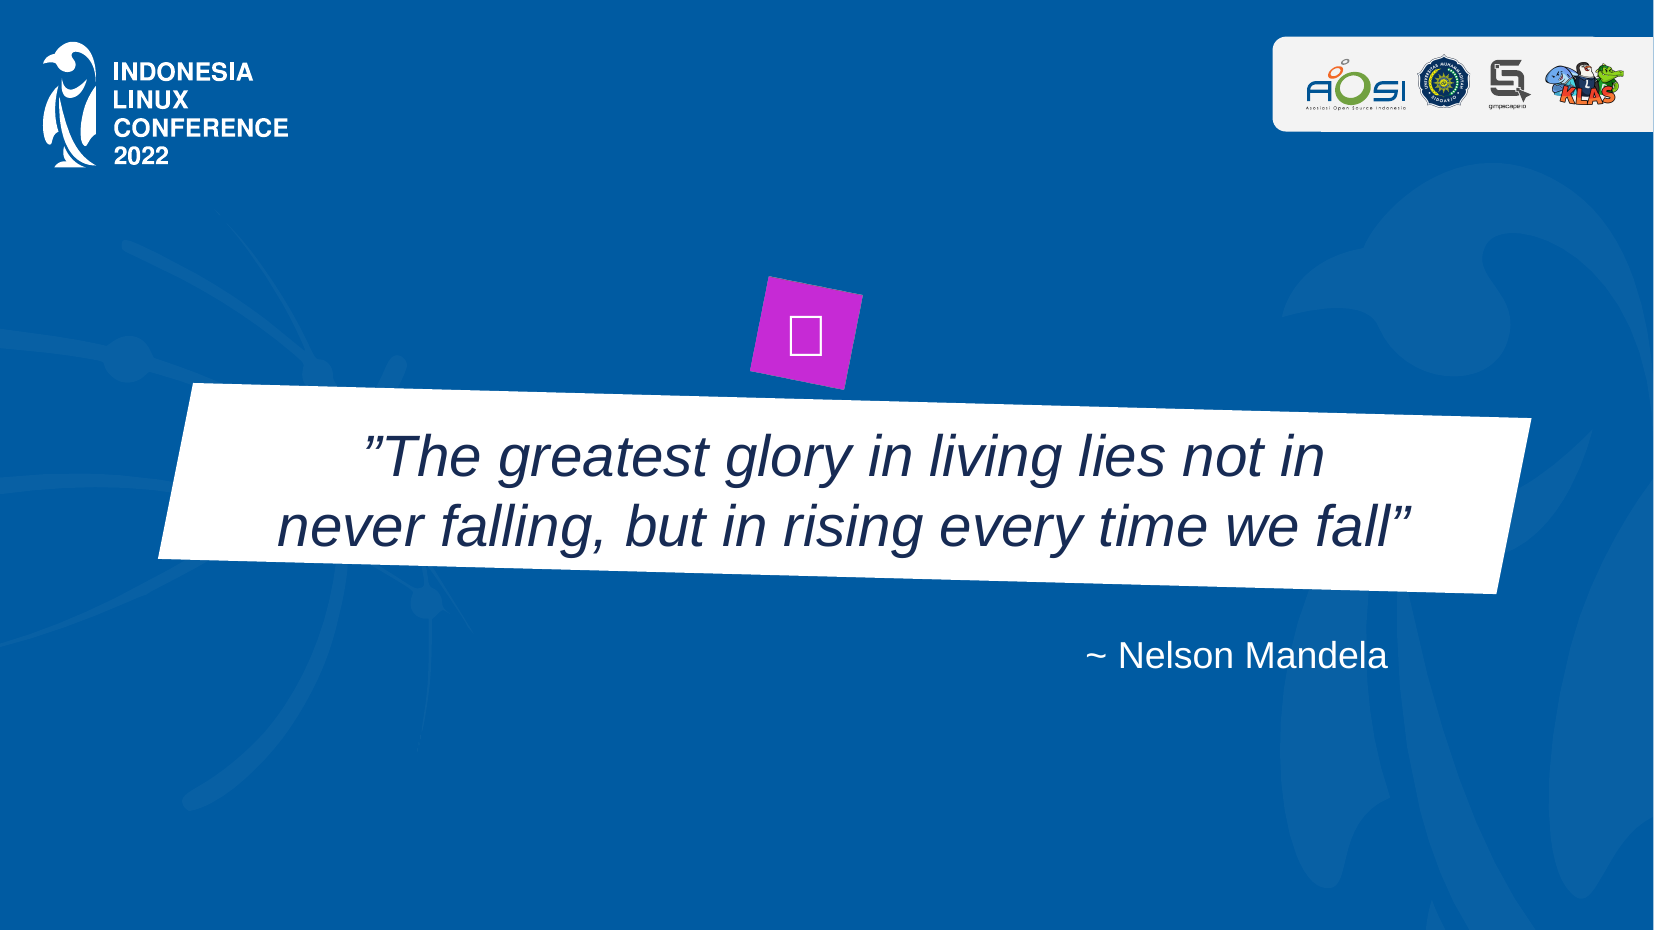

📜
”The greatest glory in living lies not in
never falling, but in rising every time we fall”
~ Nelson Mandela